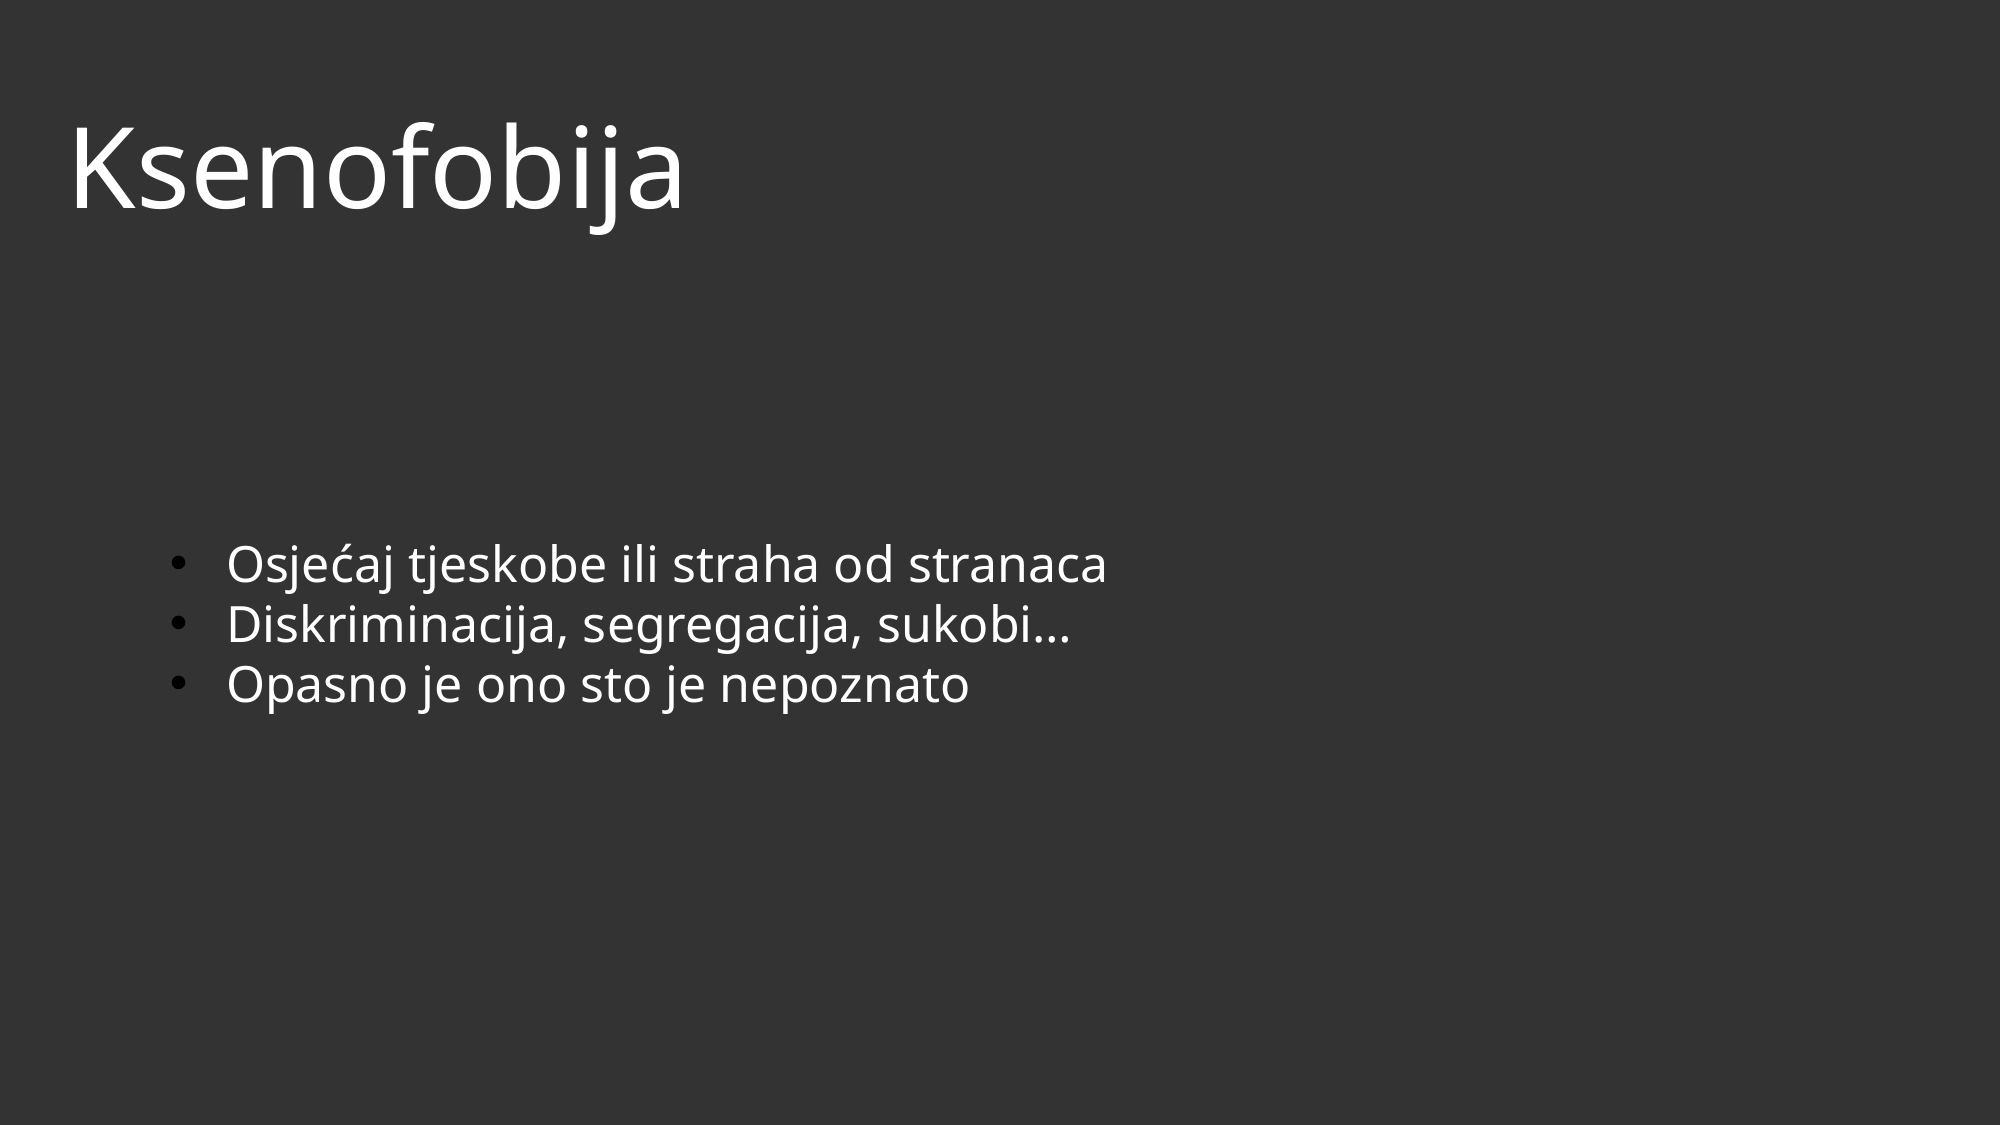

Ksenofobija
Osjećaj tjeskobe ili straha od stranaca
Diskriminacija, segregacija, sukobi…
Opasno je ono sto je nepoznato